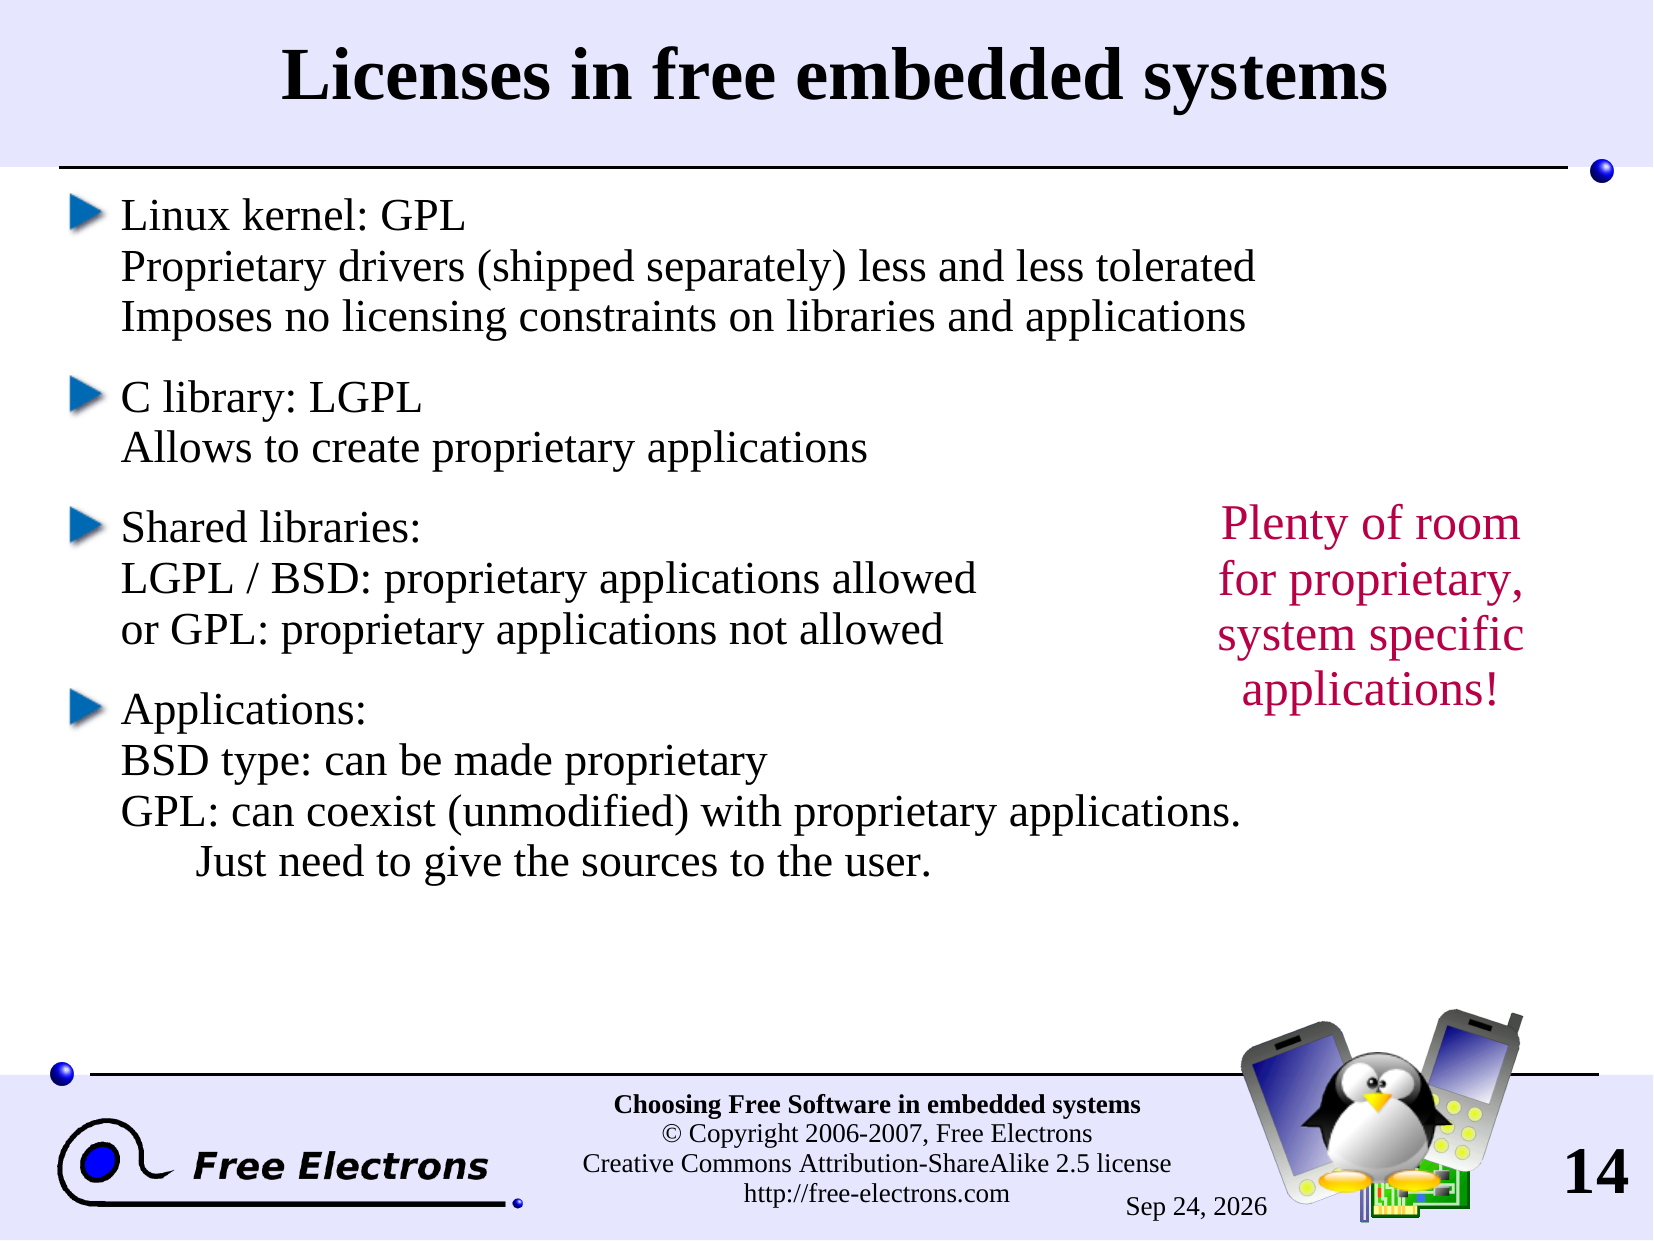

# Licenses in free embedded systems
Linux kernel: GPL
Proprietary drivers (shipped separately) less and less tolerated
Imposes no licensing constraints on libraries and applications
C library: LGPL
Allows to create proprietary applications
Shared libraries:
LGPL / BSD: proprietary applications allowed
or GPL: proprietary applications not allowed
Applications:
BSD type: can be made proprietary
GPL: can coexist (unmodified) with proprietary applications.
	Just need to give the sources to the user.
Plenty of room
for proprietary,
system specific
applications!